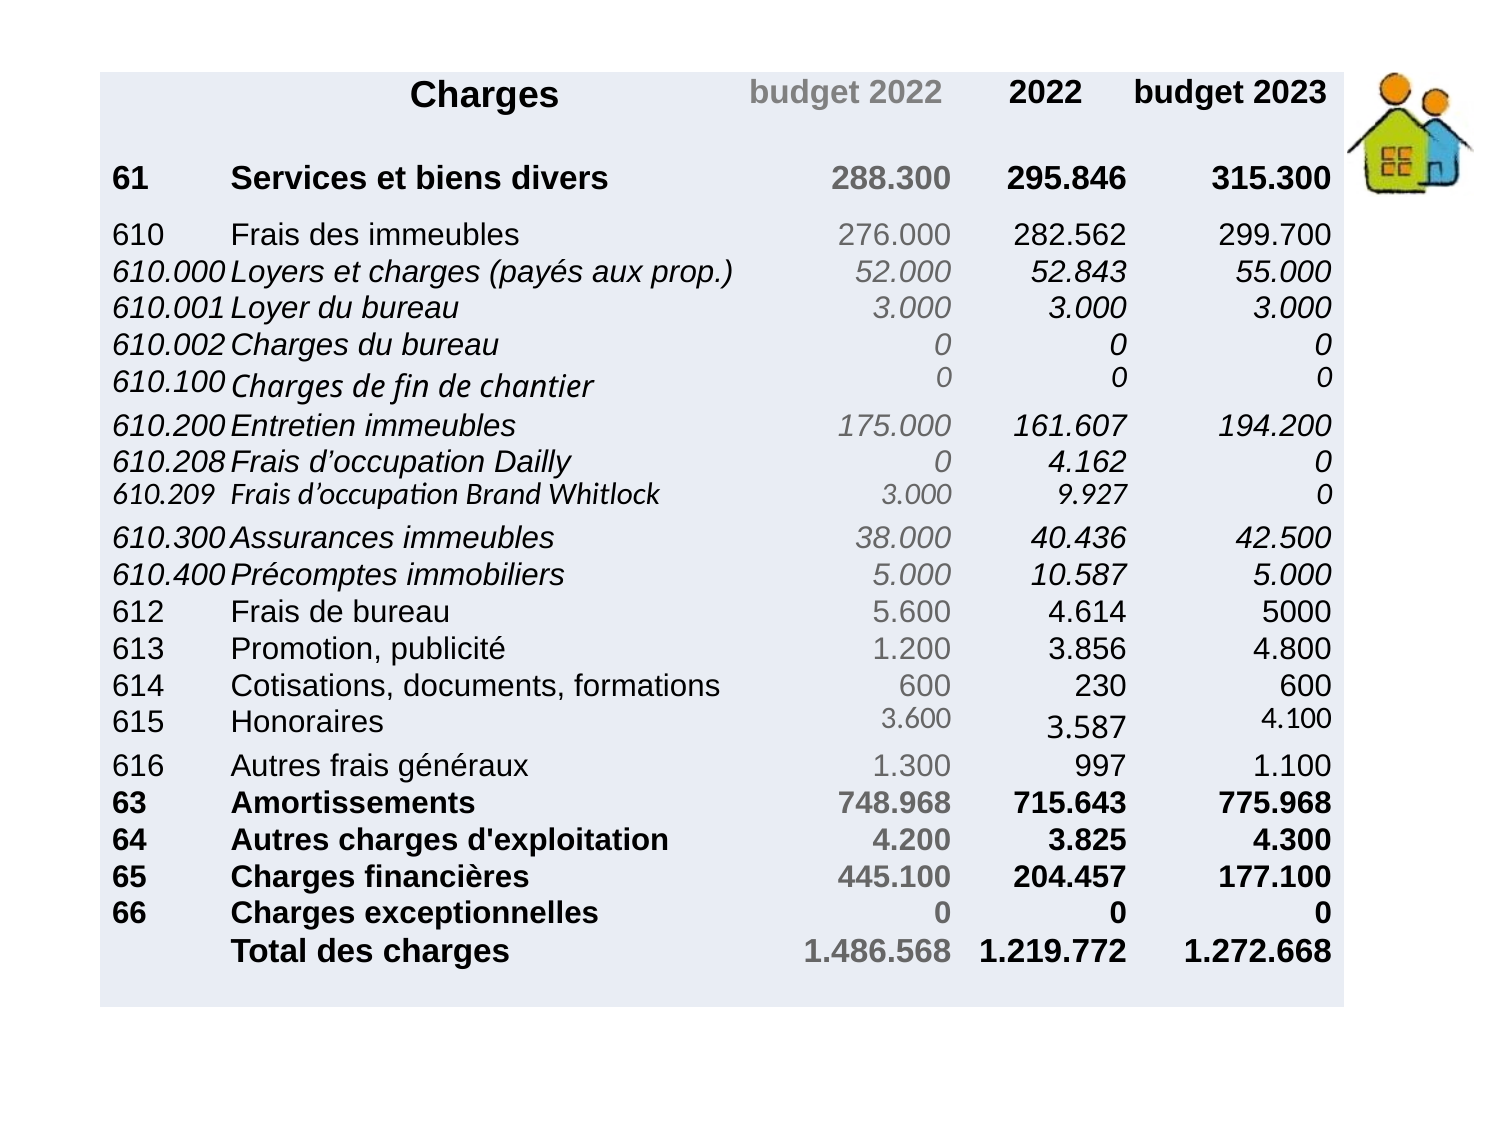

| | Charges | budget 2022 | 2022 | budget 2023 |
| --- | --- | --- | --- | --- |
| 61 | Services et biens divers | 288.300 | 295.846 | 315.300 |
| 610 | Frais des immeubles | 276.000 | 282.562 | 299.700 |
| 610.000 | Loyers et charges (payés aux prop.) | 52.000 | 52.843 | 55.000 |
| 610.001 | Loyer du bureau | 3.000 | 3.000 | 3.000 |
| 610.002 | Charges du bureau | 0 | 0 | 0 |
| 610.100 | Charges de fin de chantier | 0 | 0 | 0 |
| 610.200 | Entretien immeubles | 175.000 | 161.607 | 194.200 |
| 610.208 | Frais d’occupation Dailly | 0 | 4.162 | 0 |
| 610.209 | Frais d’occupation Brand Whitlock | 3.000 | 9.927 | 0 |
| 610.300 | Assurances immeubles | 38.000 | 40.436 | 42.500 |
| 610.400 | Précomptes immobiliers | 5.000 | 10.587 | 5.000 |
| 612 | Frais de bureau | 5.600 | 4.614 | 5000 |
| 613 | Promotion, publicité | 1.200 | 3.856 | 4.800 |
| 614 | Cotisations, documents, formations | 600 | 230 | 600 |
| 615 | Honoraires | 3.600 | 3.587 | 4.100 |
| 616 | Autres frais généraux | 1.300 | 997 | 1.100 |
| 63 | Amortissements | 748.968 | 715.643 | 775.968 |
| 64 | Autres charges d'exploitation | 4.200 | 3.825 | 4.300 |
| 65 | Charges financières | 445.100 | 204.457 | 177.100 |
| 66 | Charges exceptionnelles | 0 | 0 | 0 |
| | Total des charges | 1.486.568 | 1.219.772 | 1.272.668 |